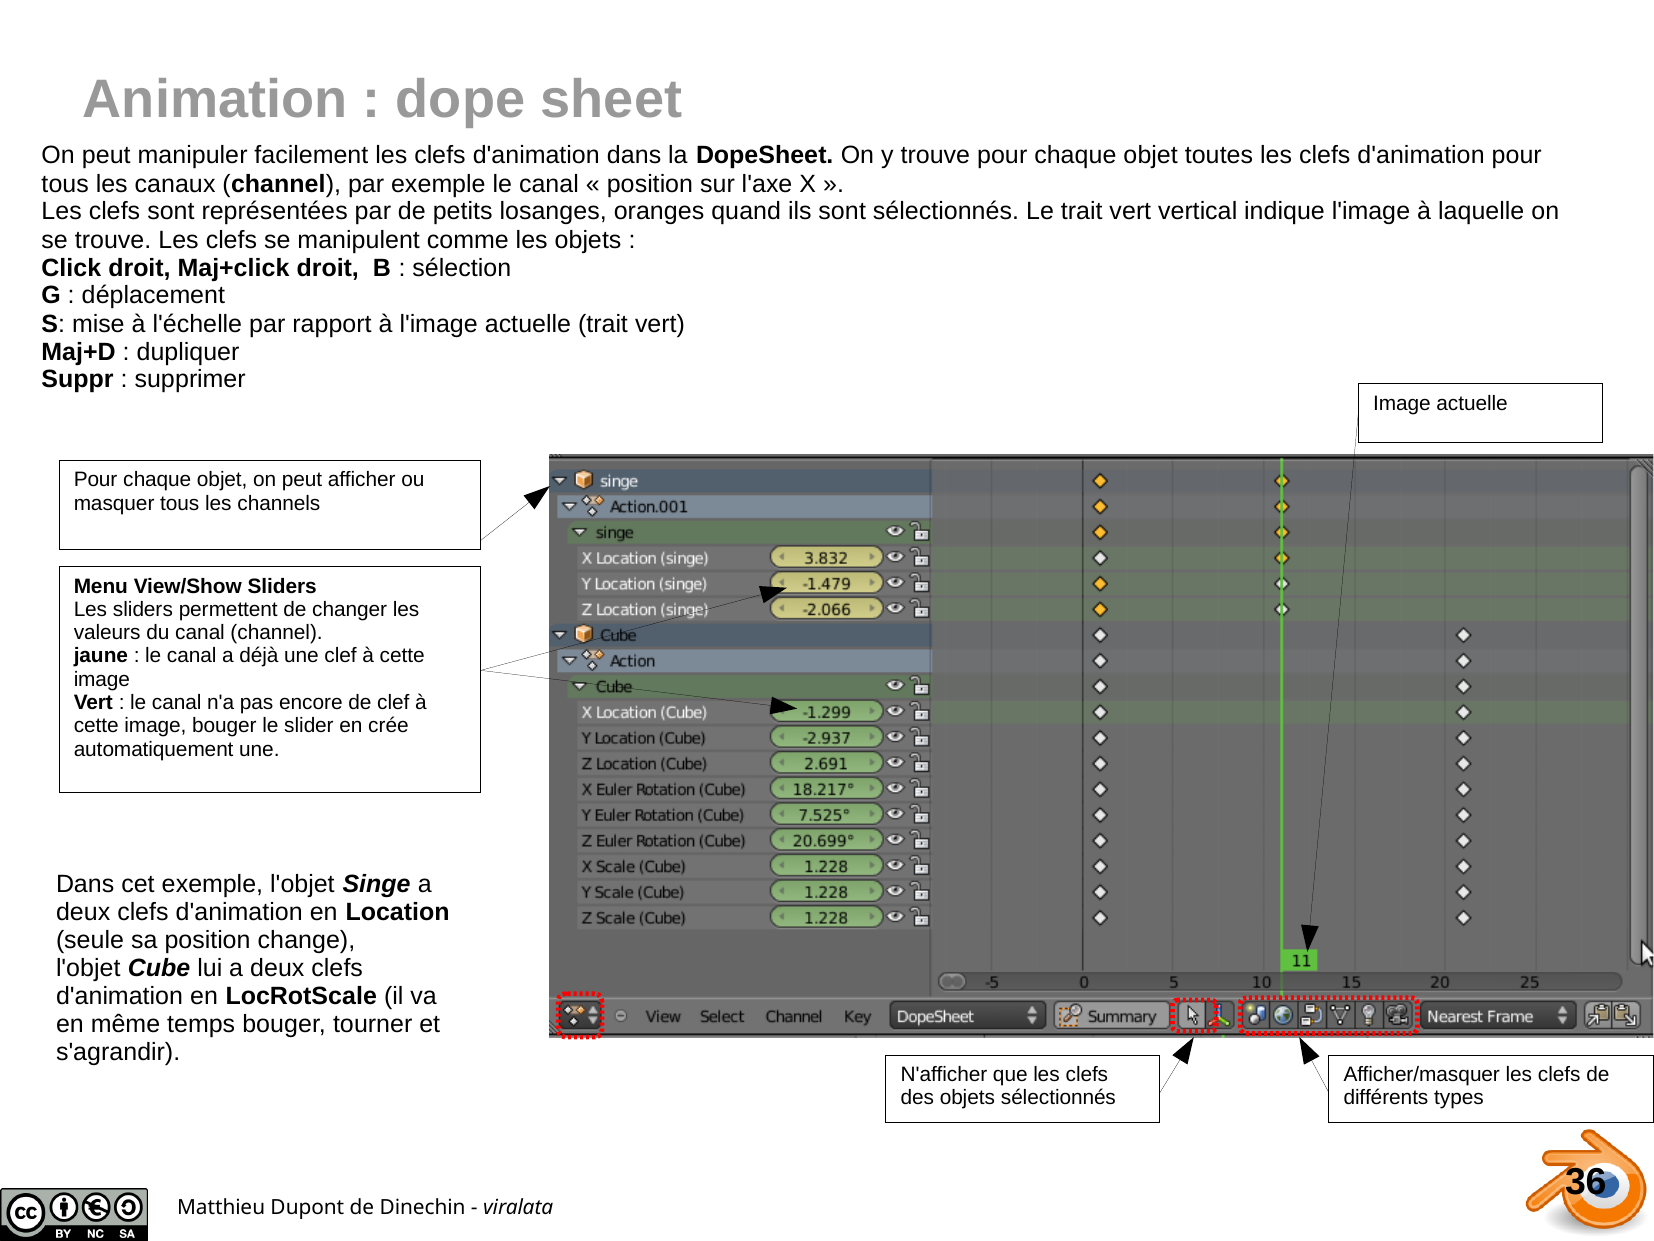

# Animation : dope sheet
On peut manipuler facilement les clefs d'animation dans la DopeSheet. On y trouve pour chaque objet toutes les clefs d'animation pour tous les canaux (channel), par exemple le canal « position sur l'axe X ».
Les clefs sont représentées par de petits losanges, oranges quand ils sont sélectionnés. Le trait vert vertical indique l'image à laquelle on se trouve. Les clefs se manipulent comme les objets :
Click droit, Maj+click droit, B : sélection
G : déplacement
S: mise à l'échelle par rapport à l'image actuelle (trait vert)
Maj+D : dupliquer
Suppr : supprimer
Image actuelle
Pour chaque objet, on peut afficher ou masquer tous les channels
Menu View/Show Sliders
Les sliders permettent de changer les valeurs du canal (channel).
jaune : le canal a déjà une clef à cette image
Vert : le canal n'a pas encore de clef à cette image, bouger le slider en crée automatiquement une.
Dans cet exemple, l'objet Singe a deux clefs d'animation en Location (seule sa position change),
l'objet Cube lui a deux clefs d'animation en LocRotScale (il va en même temps bouger, tourner et s'agrandir).
N'afficher que les clefs des objets sélectionnés
Afficher/masquer les clefs de différents types
36
Cours Blender Mars 2010